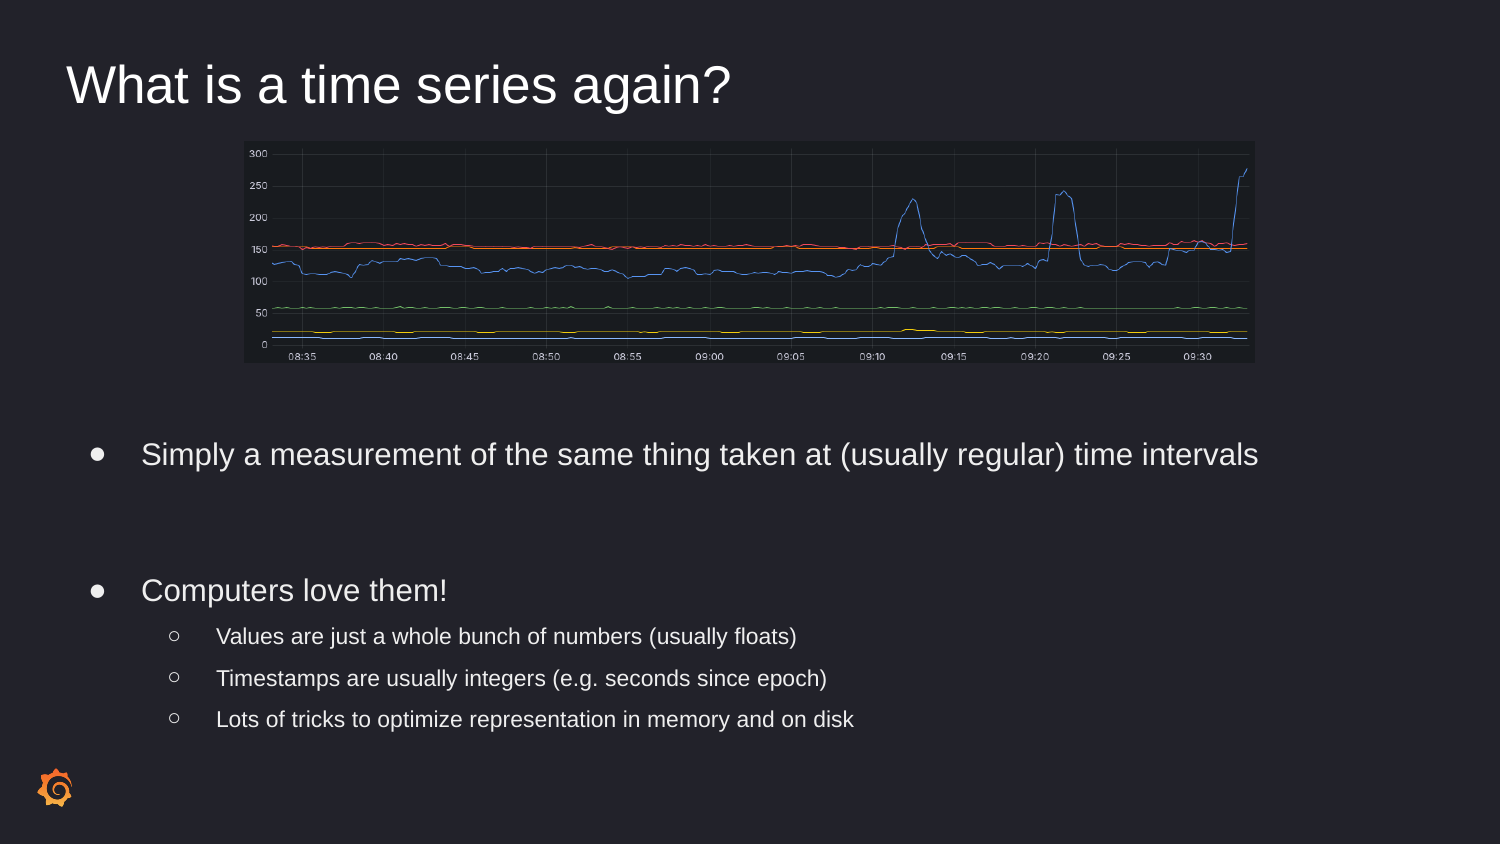

# What is a time series again?
Simply a measurement of the same thing taken at (usually regular) time intervals
Computers love them!
Values are just a whole bunch of numbers (usually floats)
Timestamps are usually integers (e.g. seconds since epoch)
Lots of tricks to optimize representation in memory and on disk